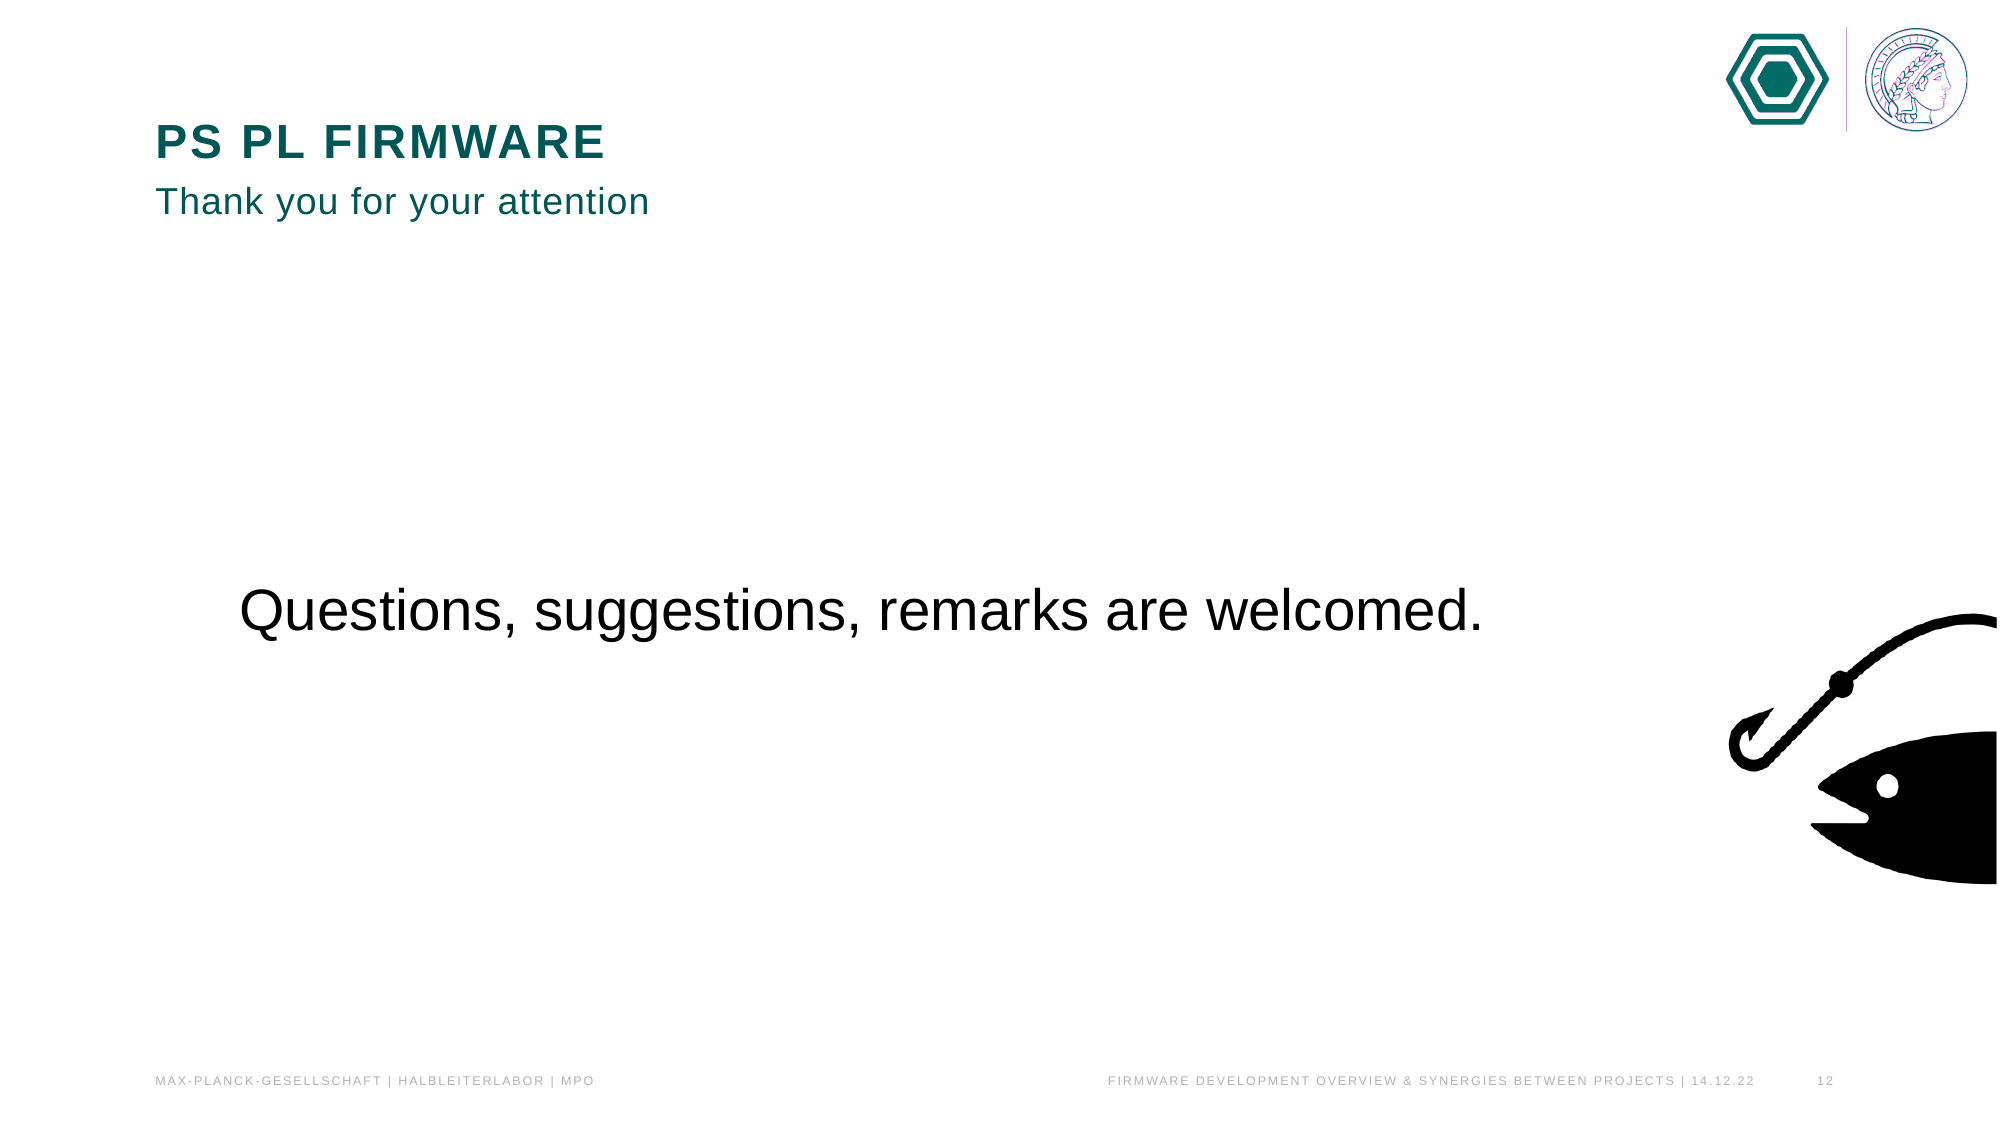

# PS PL firmware Thank you for your attention
Questions, suggestions, remarks are welcomed.